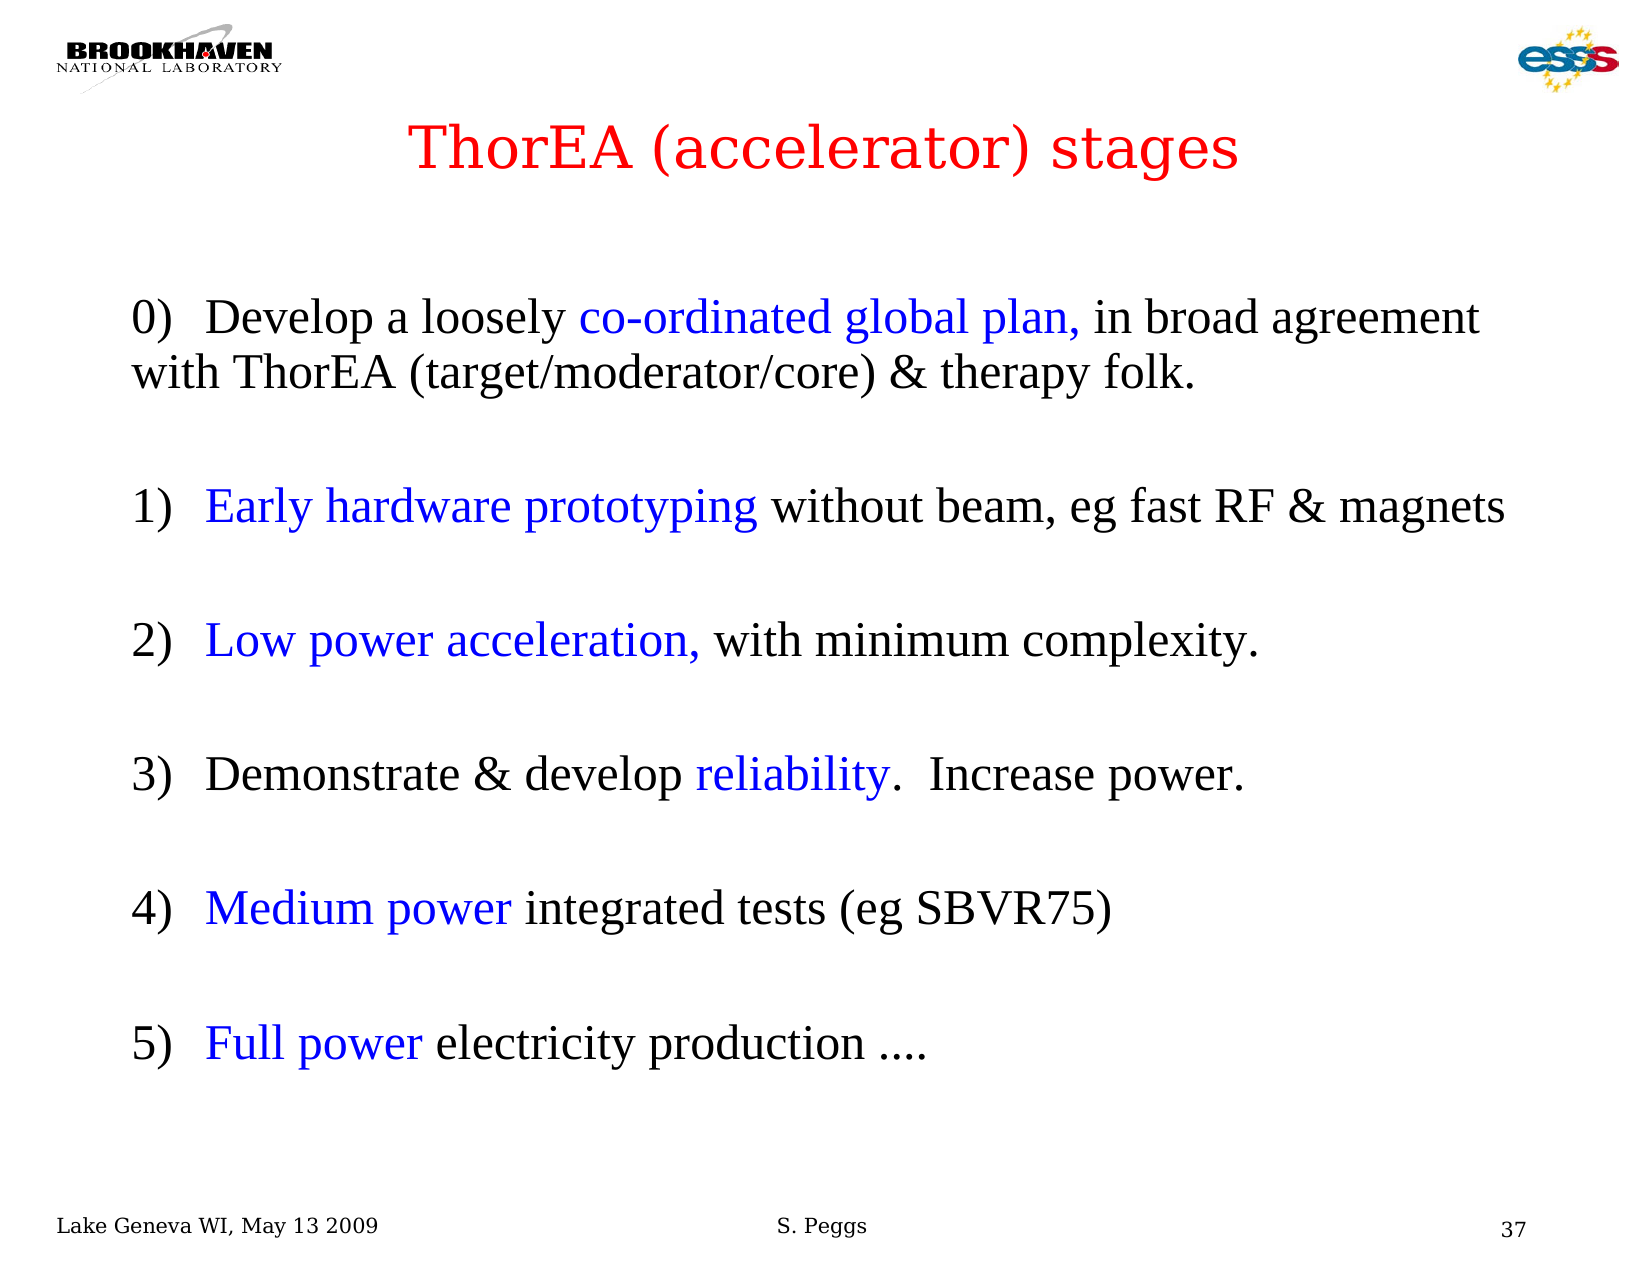

ThorEA (accelerator) stages
0)	Develop a loosely co-ordinated global plan, in broad agreement with ThorEA (target/moderator/core) & therapy folk.
1)	Early hardware prototyping without beam, eg fast RF & magnets
2)	Low power acceleration, with minimum complexity.
3)	Demonstrate & develop reliability. Increase power.
4)	Medium power integrated tests (eg SBVR75)
5)	Full power electricity production ....